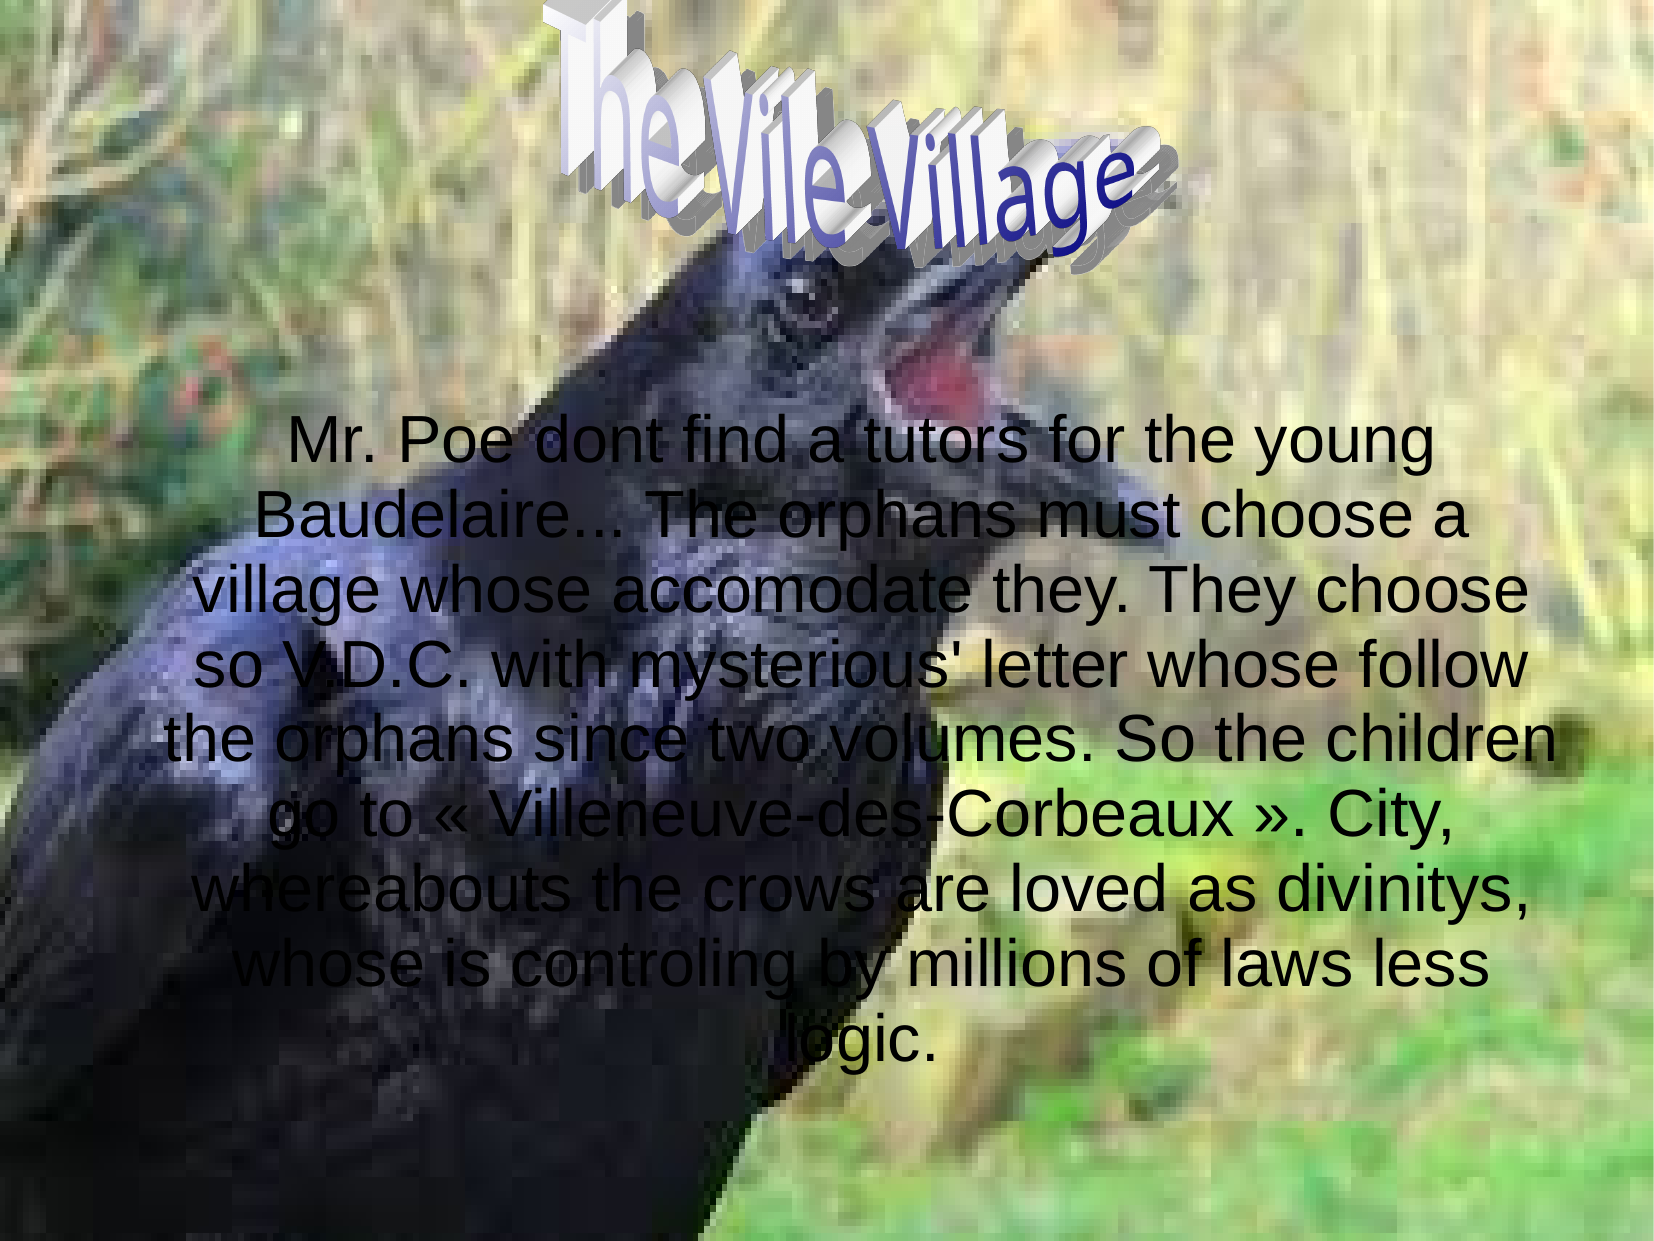

The Vile Village
# Mr. Poe dont find a tutors for the young Baudelaire... The orphans must choose a village whose accomodate they. They choose so V.D.C. with mysterious' letter whose follow the orphans since two volumes. So the children go to « Villeneuve-des-Corbeaux ». City, whereabouts the crows are loved as divinitys, whose is controling by millions of laws less logic.